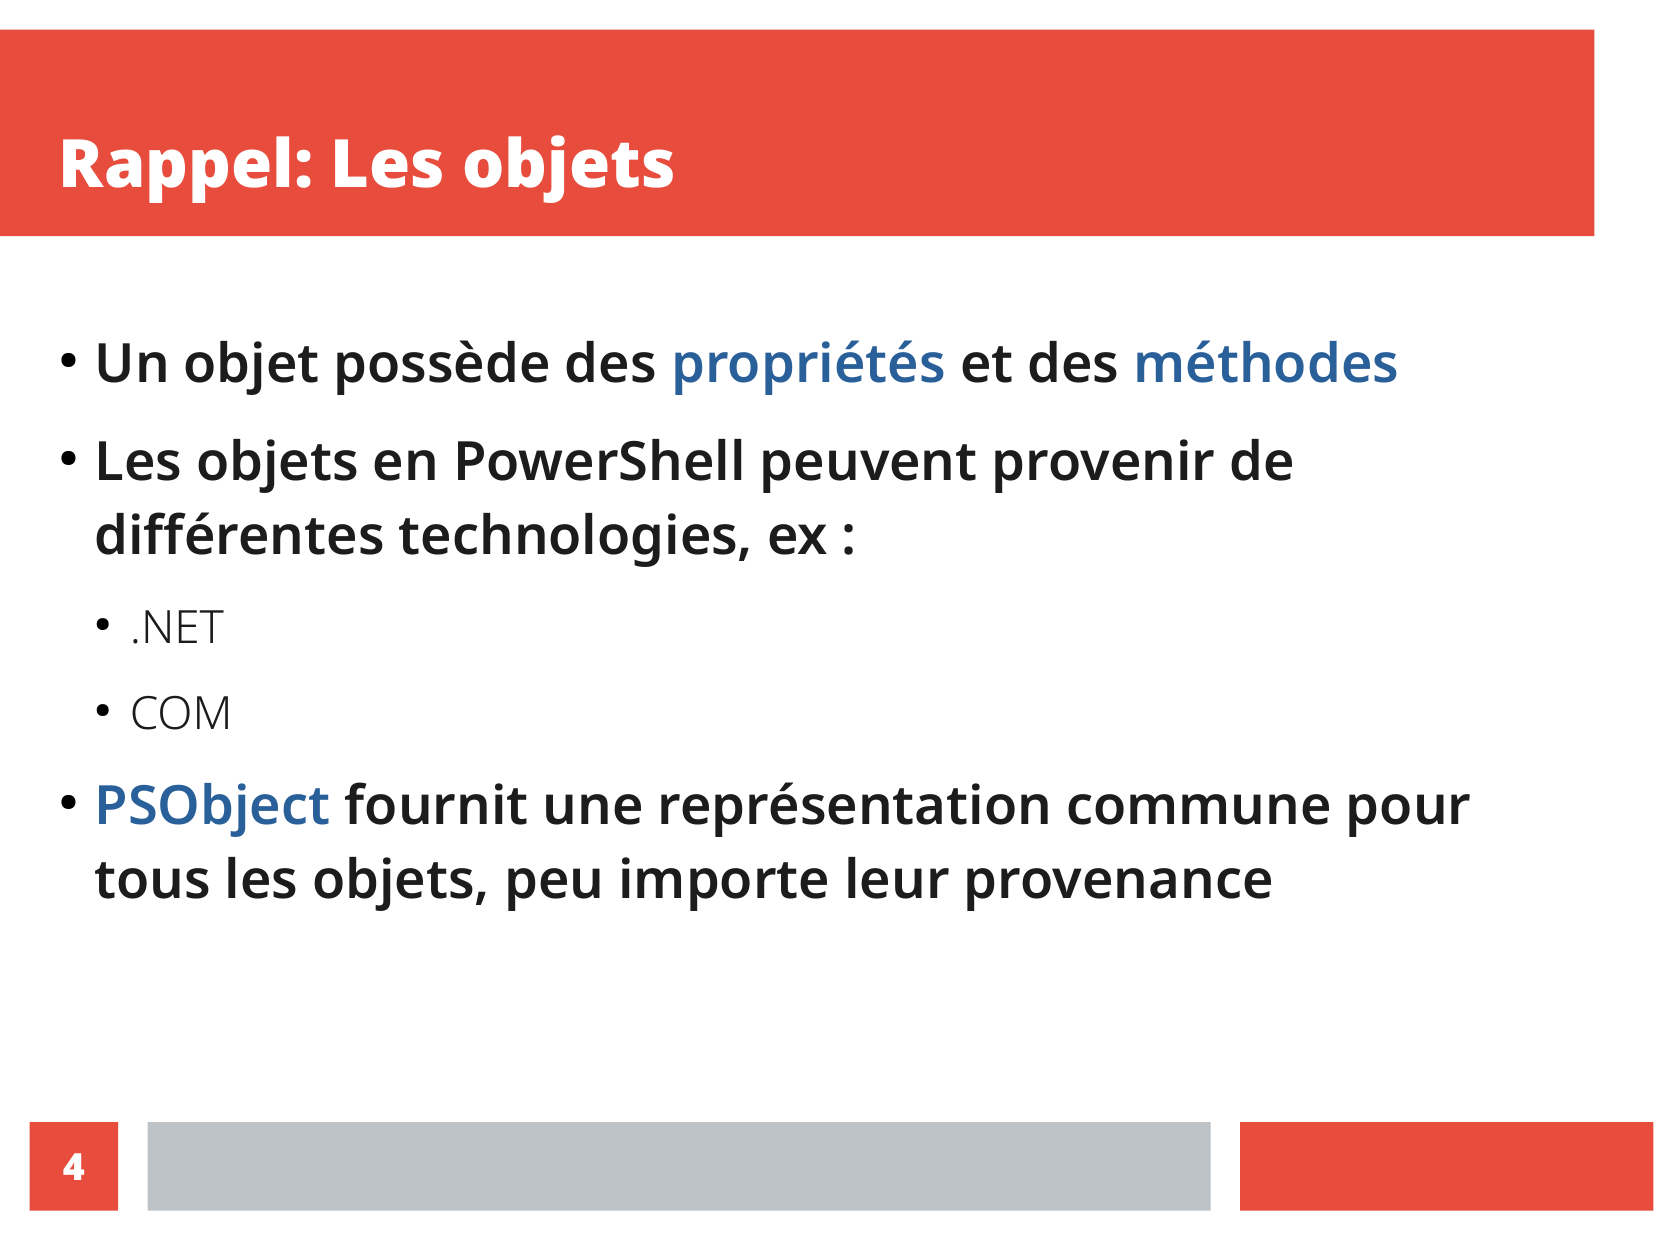

# Rappel: Les objets
Un objet possède des propriétés et des méthodes
Les objets en PowerShell peuvent provenir de différentes technologies, ex :
.NET
COM
PSObject fournit une représentation commune pour tous les objets, peu importe leur provenance
4